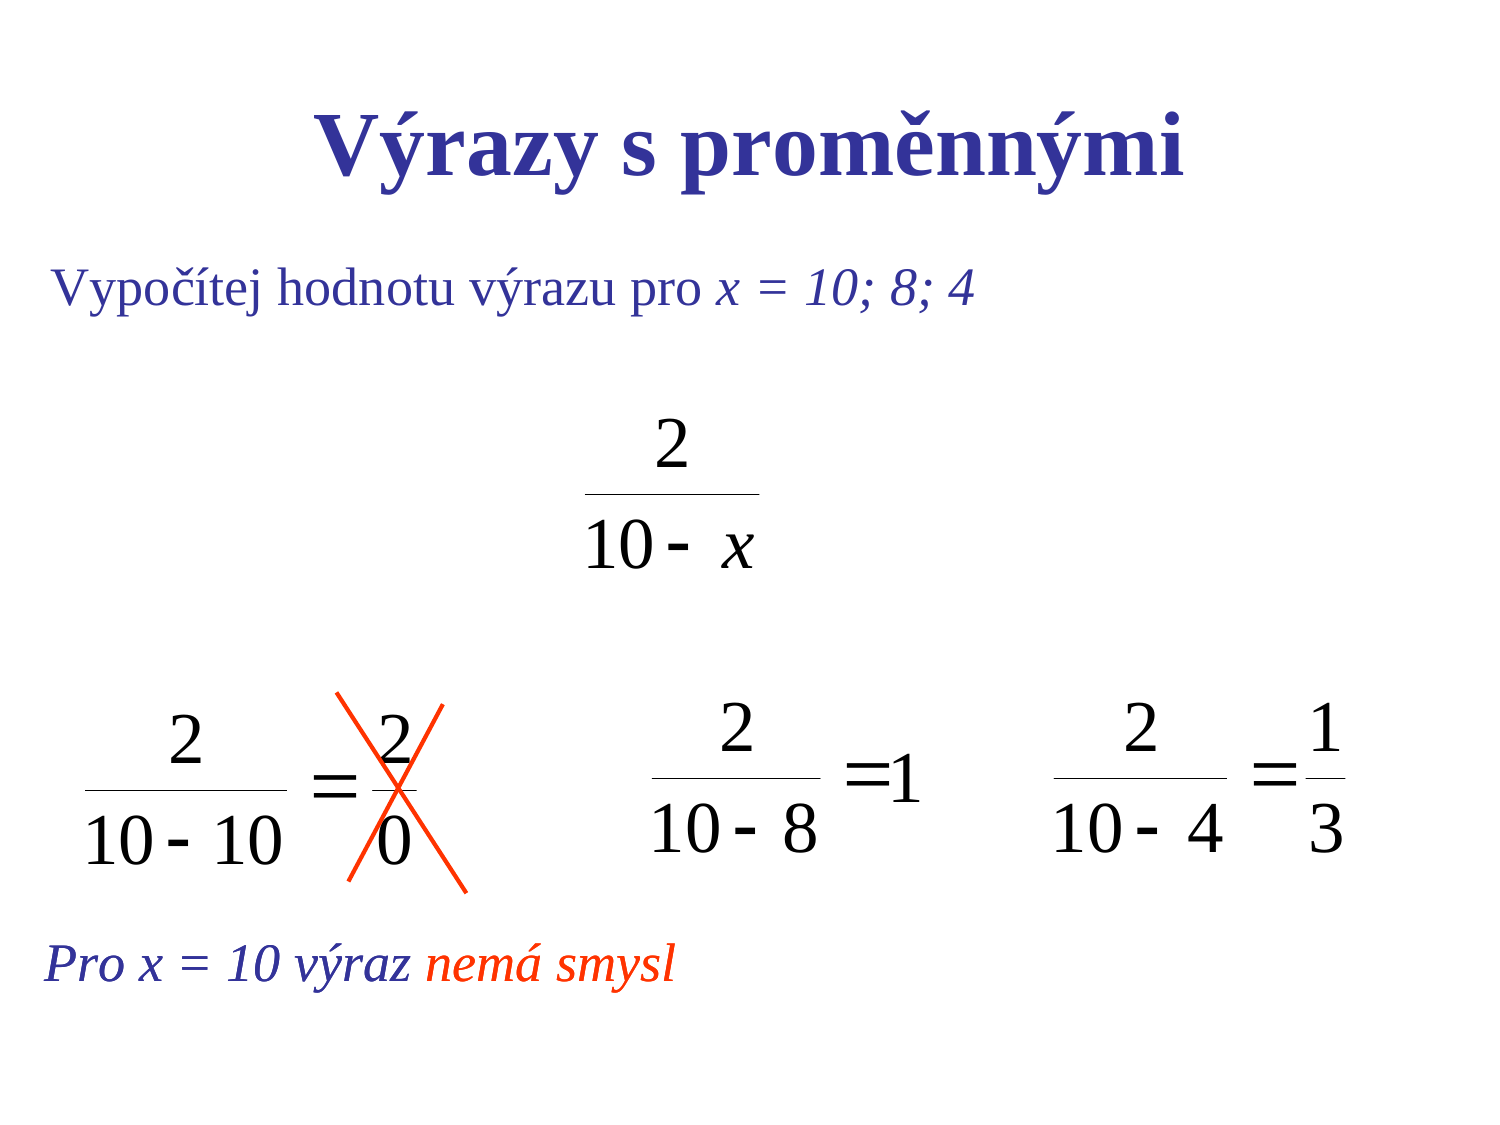

# Výrazy s proměnnými
Vypočítej hodnotu výrazu pro x = 10; 8; 4
Pro x = 10 výraz nemá smysl
Pro x = 10 výraz nemá smysl